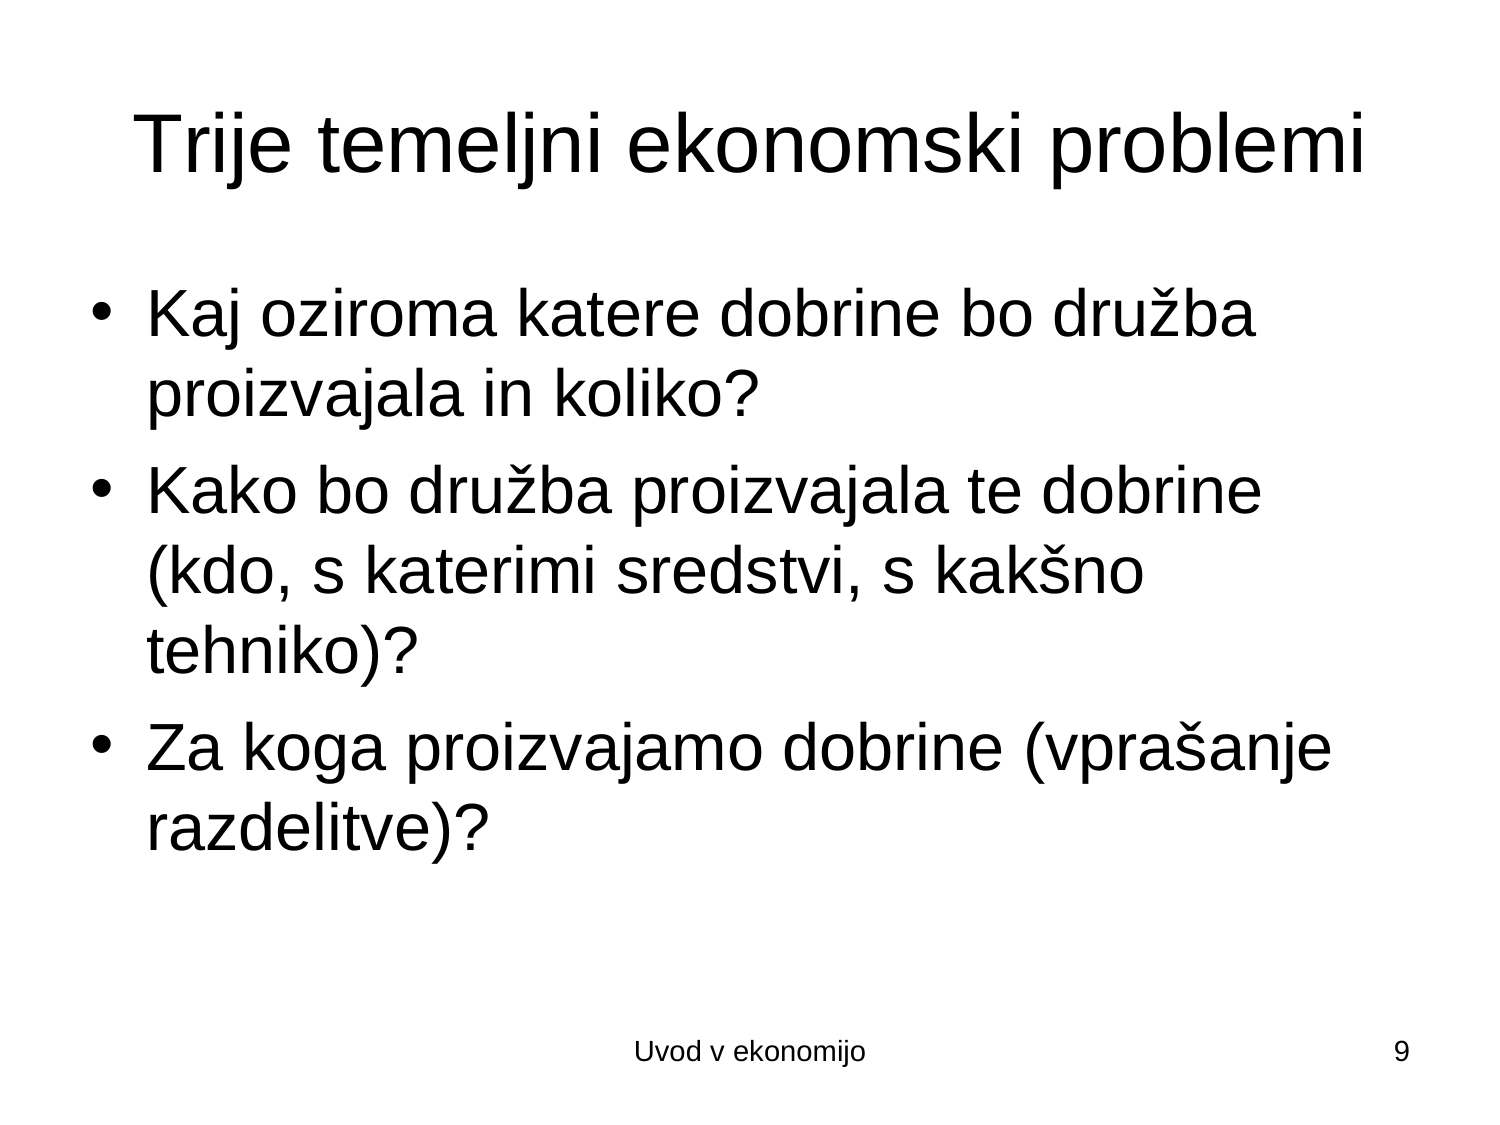

# Trije temeljni ekonomski problemi
Kaj oziroma katere dobrine bo družba proizvajala in koliko?
Kako bo družba proizvajala te dobrine (kdo, s katerimi sredstvi, s kakšno tehniko)?
Za koga proizvajamo dobrine (vprašanje razdelitve)?
Uvod v ekonomijo